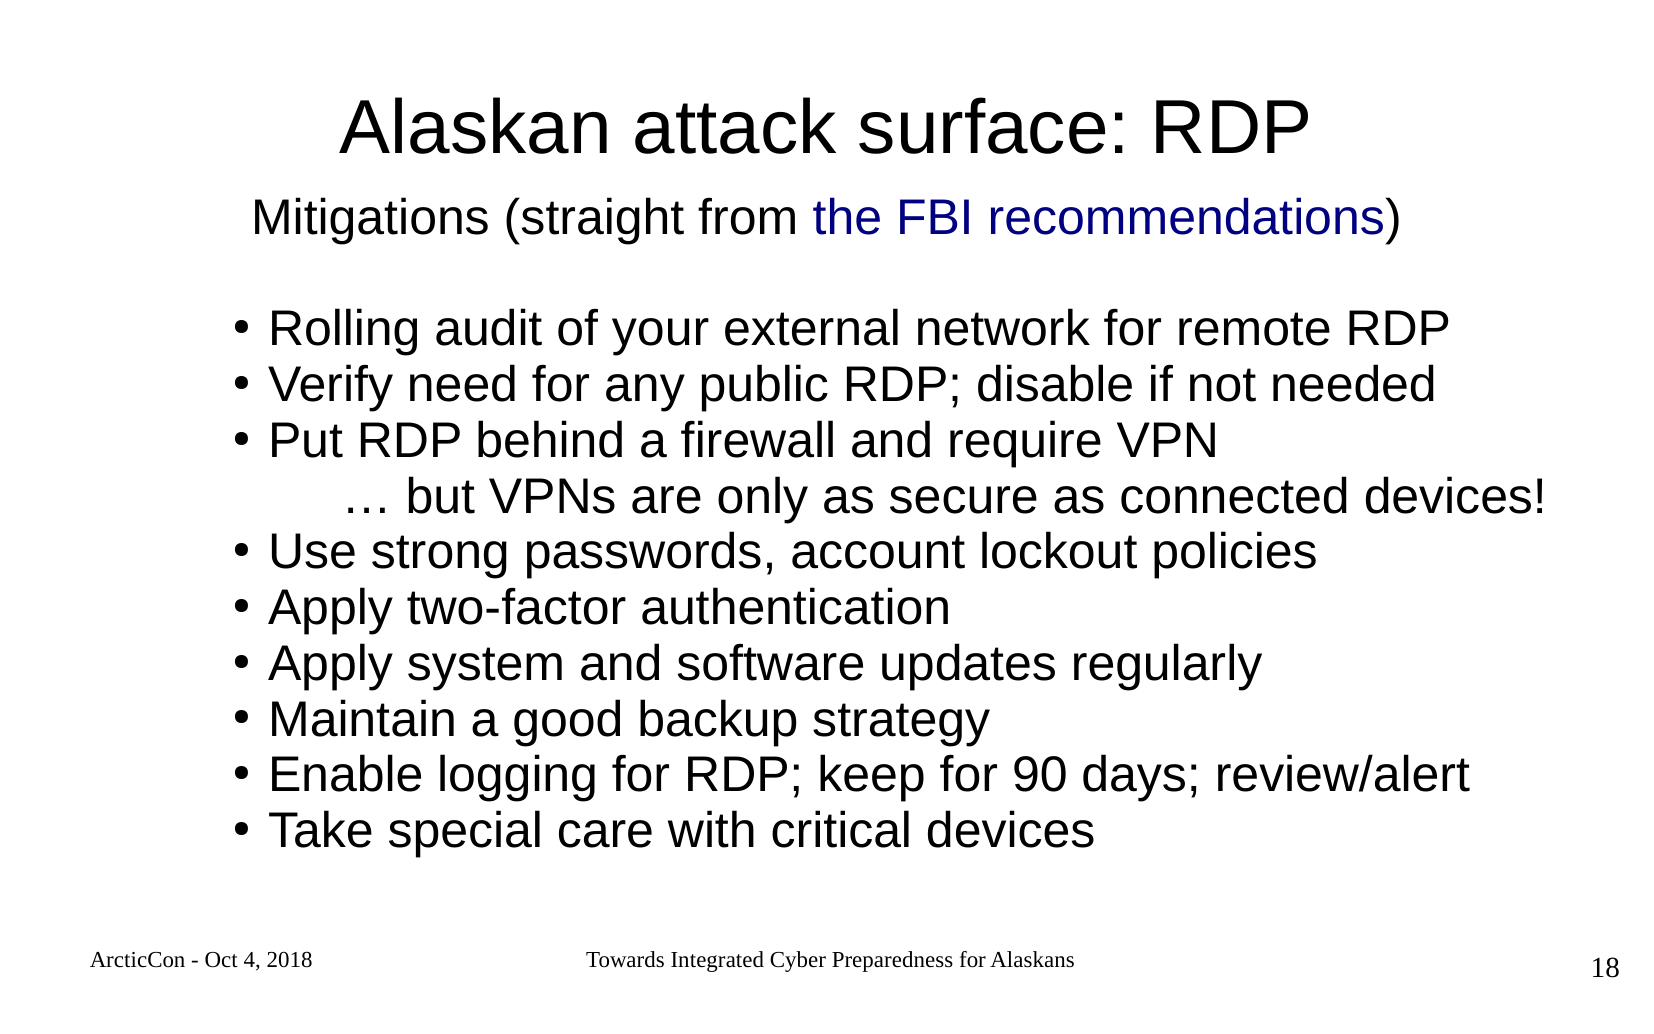

# Alaskan attack surface: RDP
Mitigations (straight from the FBI recommendations)
Rolling audit of your external network for remote RDP
Verify need for any public RDP; disable if not needed
Put RDP behind a firewall and require VPN
… but VPNs are only as secure as connected devices!
Use strong passwords, account lockout policies
Apply two-factor authentication
Apply system and software updates regularly
Maintain a good backup strategy
Enable logging for RDP; keep for 90 days; review/alert
Take special care with critical devices